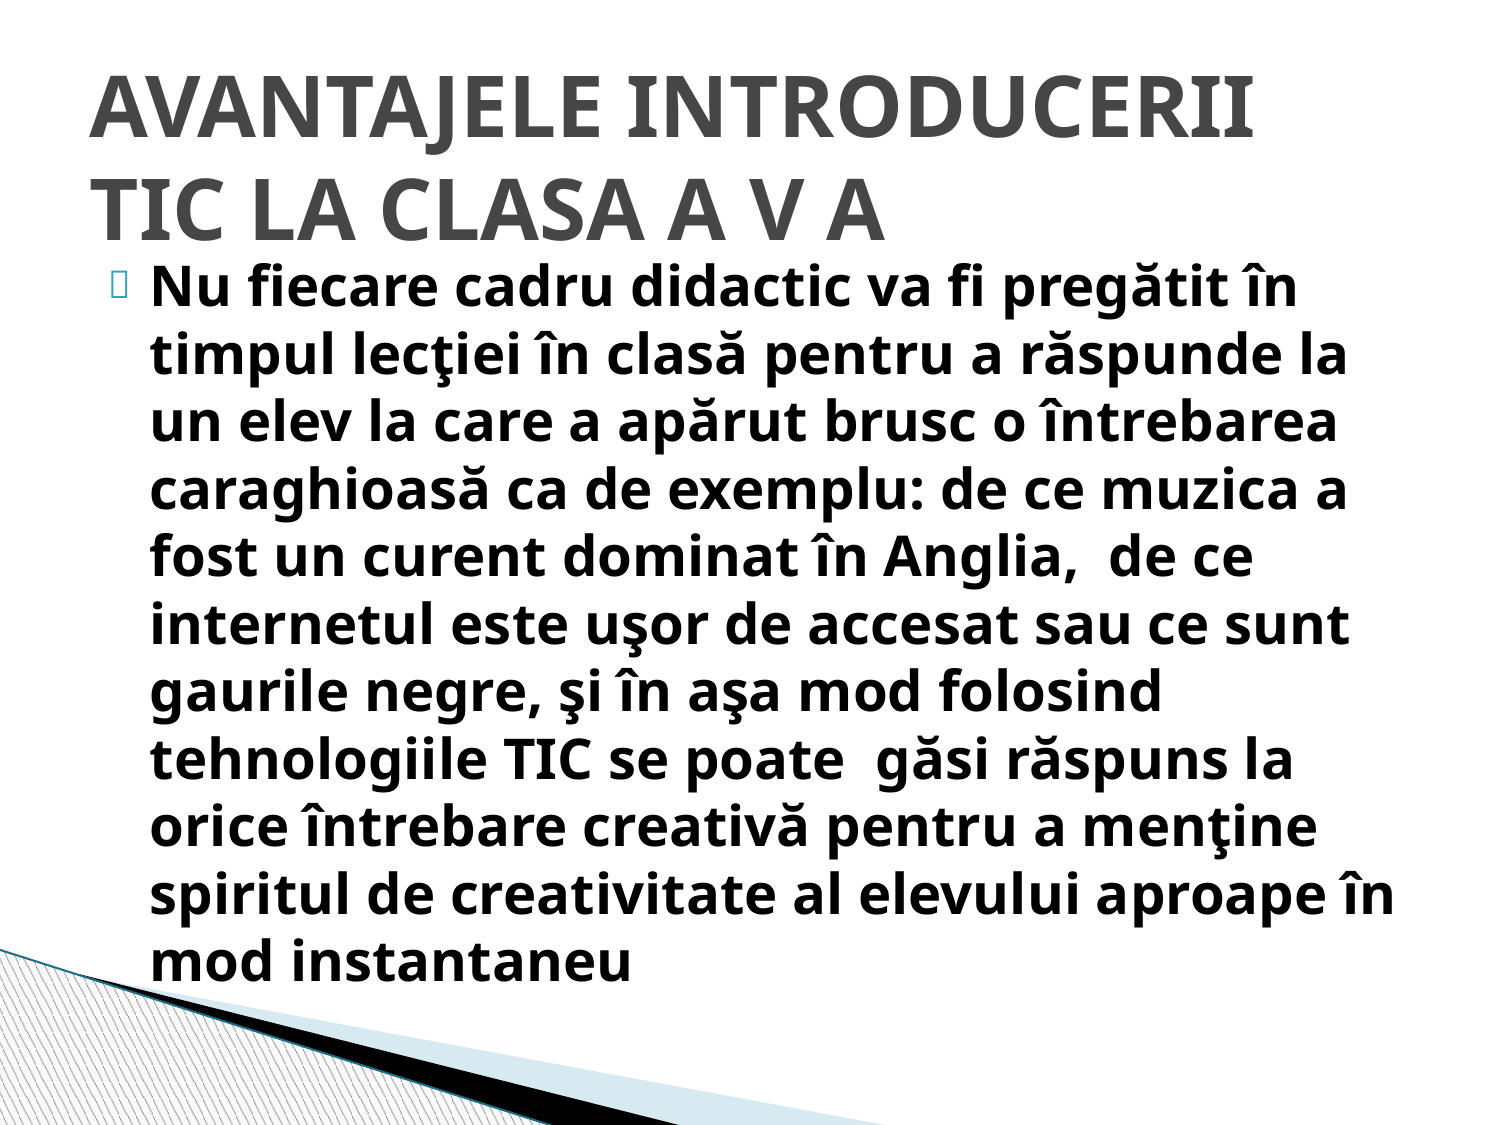

AVANTAJELE INTRODUCERII TIC LA CLASA A V A
# Nu fiecare cadru didactic va fi pregătit în timpul lecţiei în clasă pentru a răspunde la un elev la care a apărut brusc o întrebarea caraghioasă ca de exemplu: de ce muzica a fost un curent dominat în Anglia, de ce internetul este uşor de accesat sau ce sunt gaurile negre, şi în aşa mod folosind tehnologiile TIC se poate  găsi răspuns la orice întrebare creativă pentru a menţine spiritul de creativitate al elevului aproape în mod instantaneu